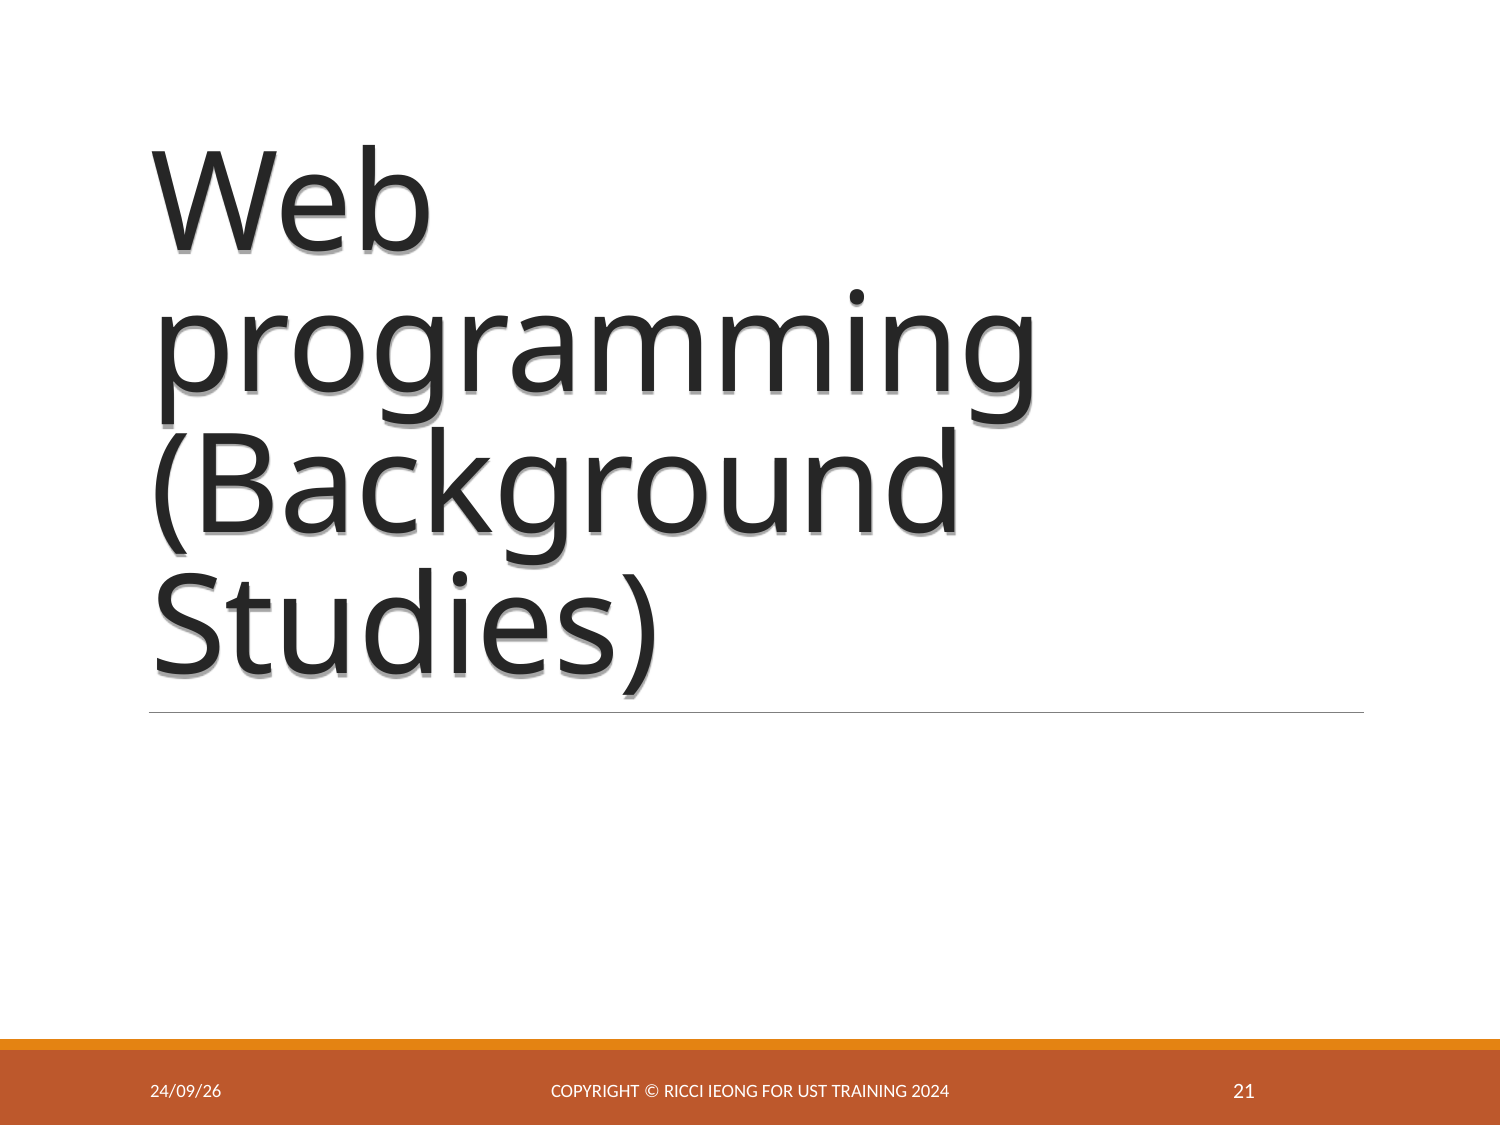

# Web programming (Background Studies)
Copyright © Ricci IEONG for UST training 2024
21